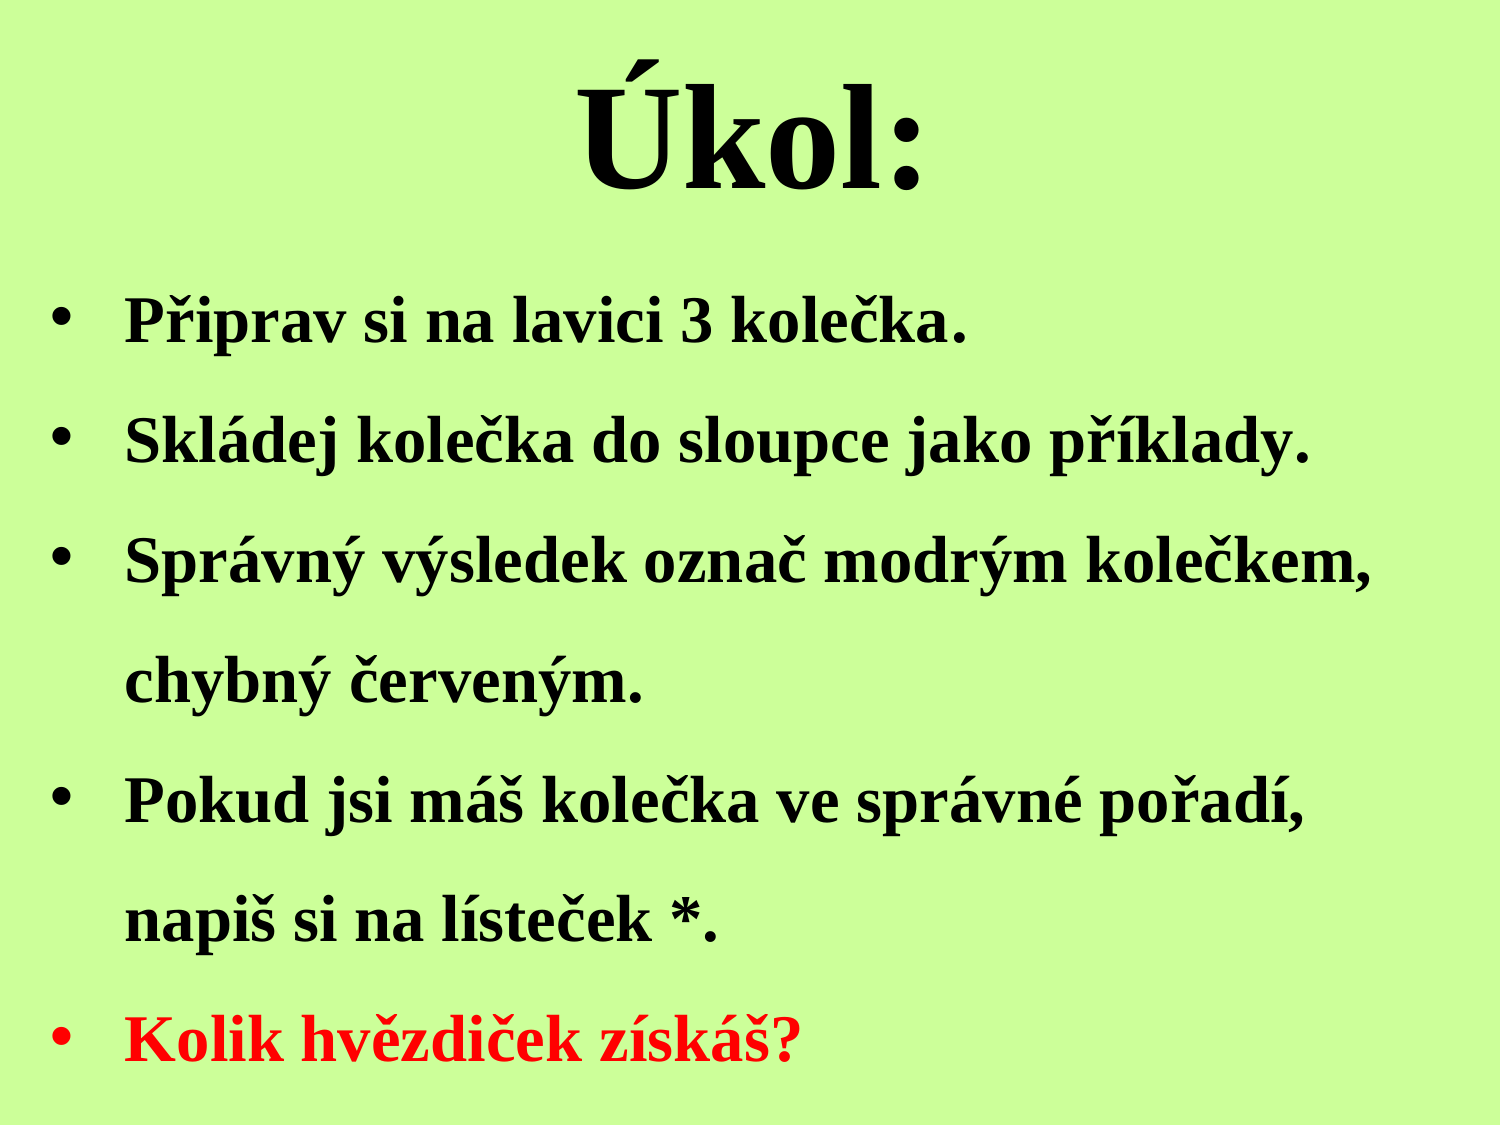

Úkol:
Připrav si na lavici 3 kolečka.
Skládej kolečka do sloupce jako příklady.
Správný výsledek označ modrým kolečkem,
	chybný červeným.
Pokud jsi máš kolečka ve správné pořadí,
	napiš si na lísteček *.
Kolik hvězdiček získáš?